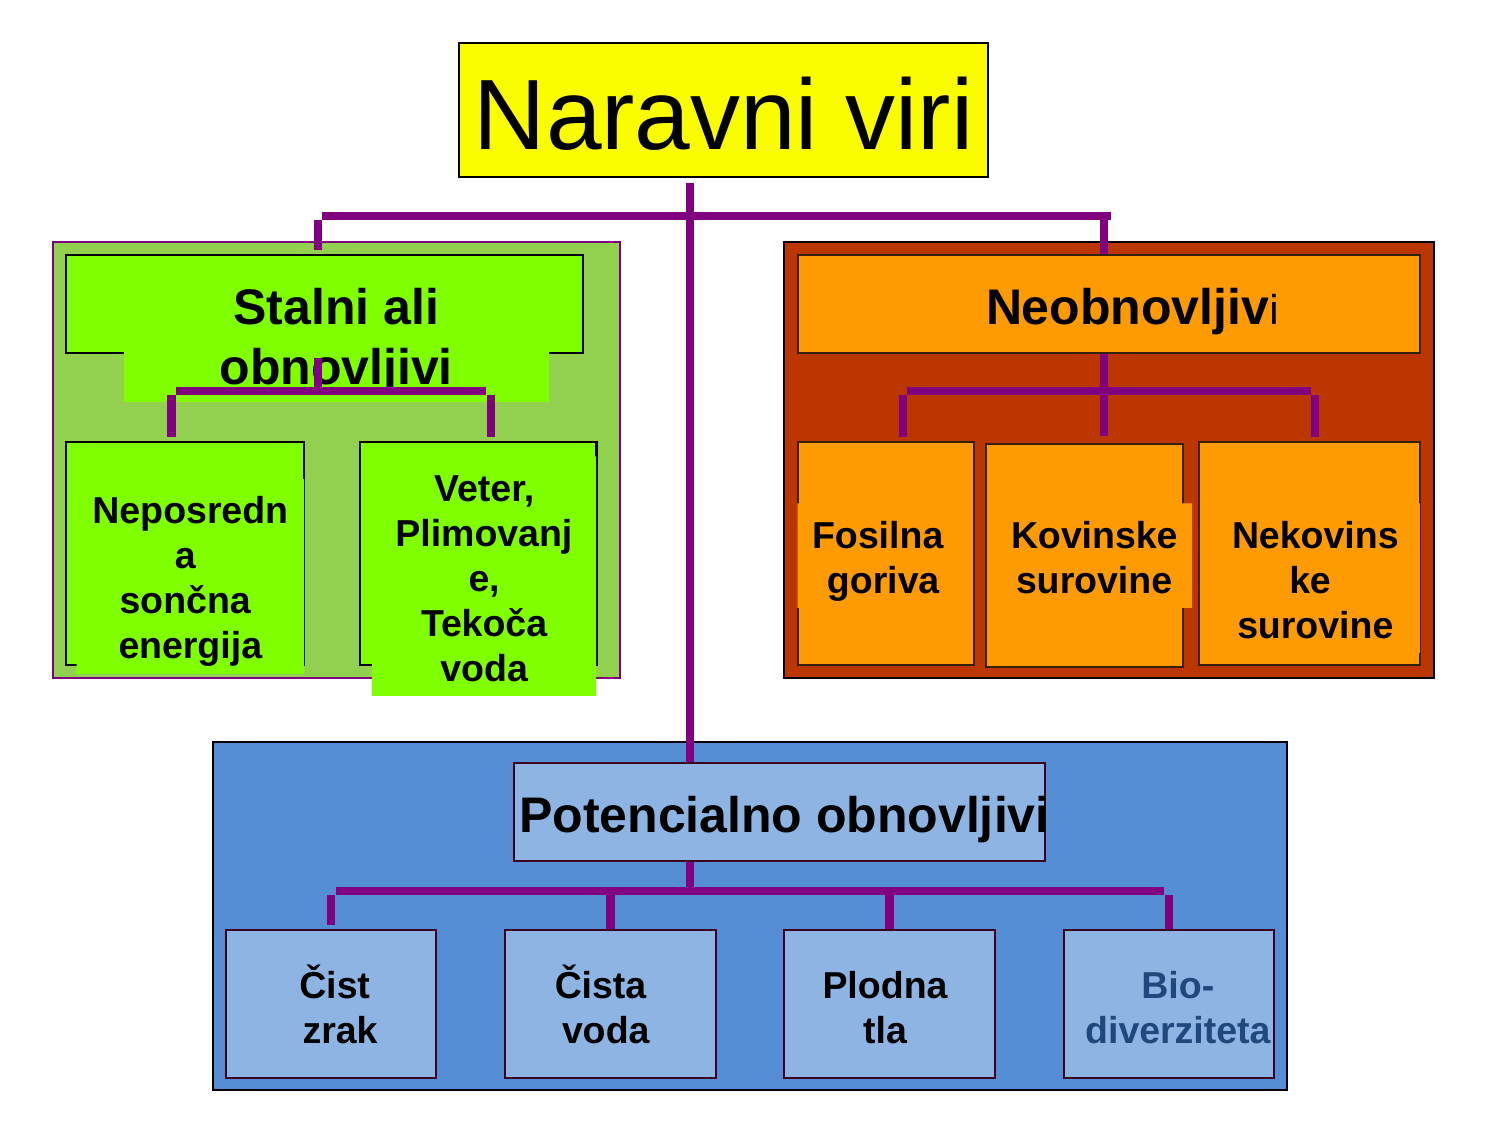

Naravni viri
Stalni ali obnovljivi
Neobnovljivi
Neposredna
sončna
energija
Veter,
Plimovanje,
Tekoča
voda
Fosilna
goriva
Nekovinske
surovine
Kovinske
surovine
Potencialno obnovljivi
Čist
zrak
Čista
voda
Plodna
tla
Bio-
diverziteta